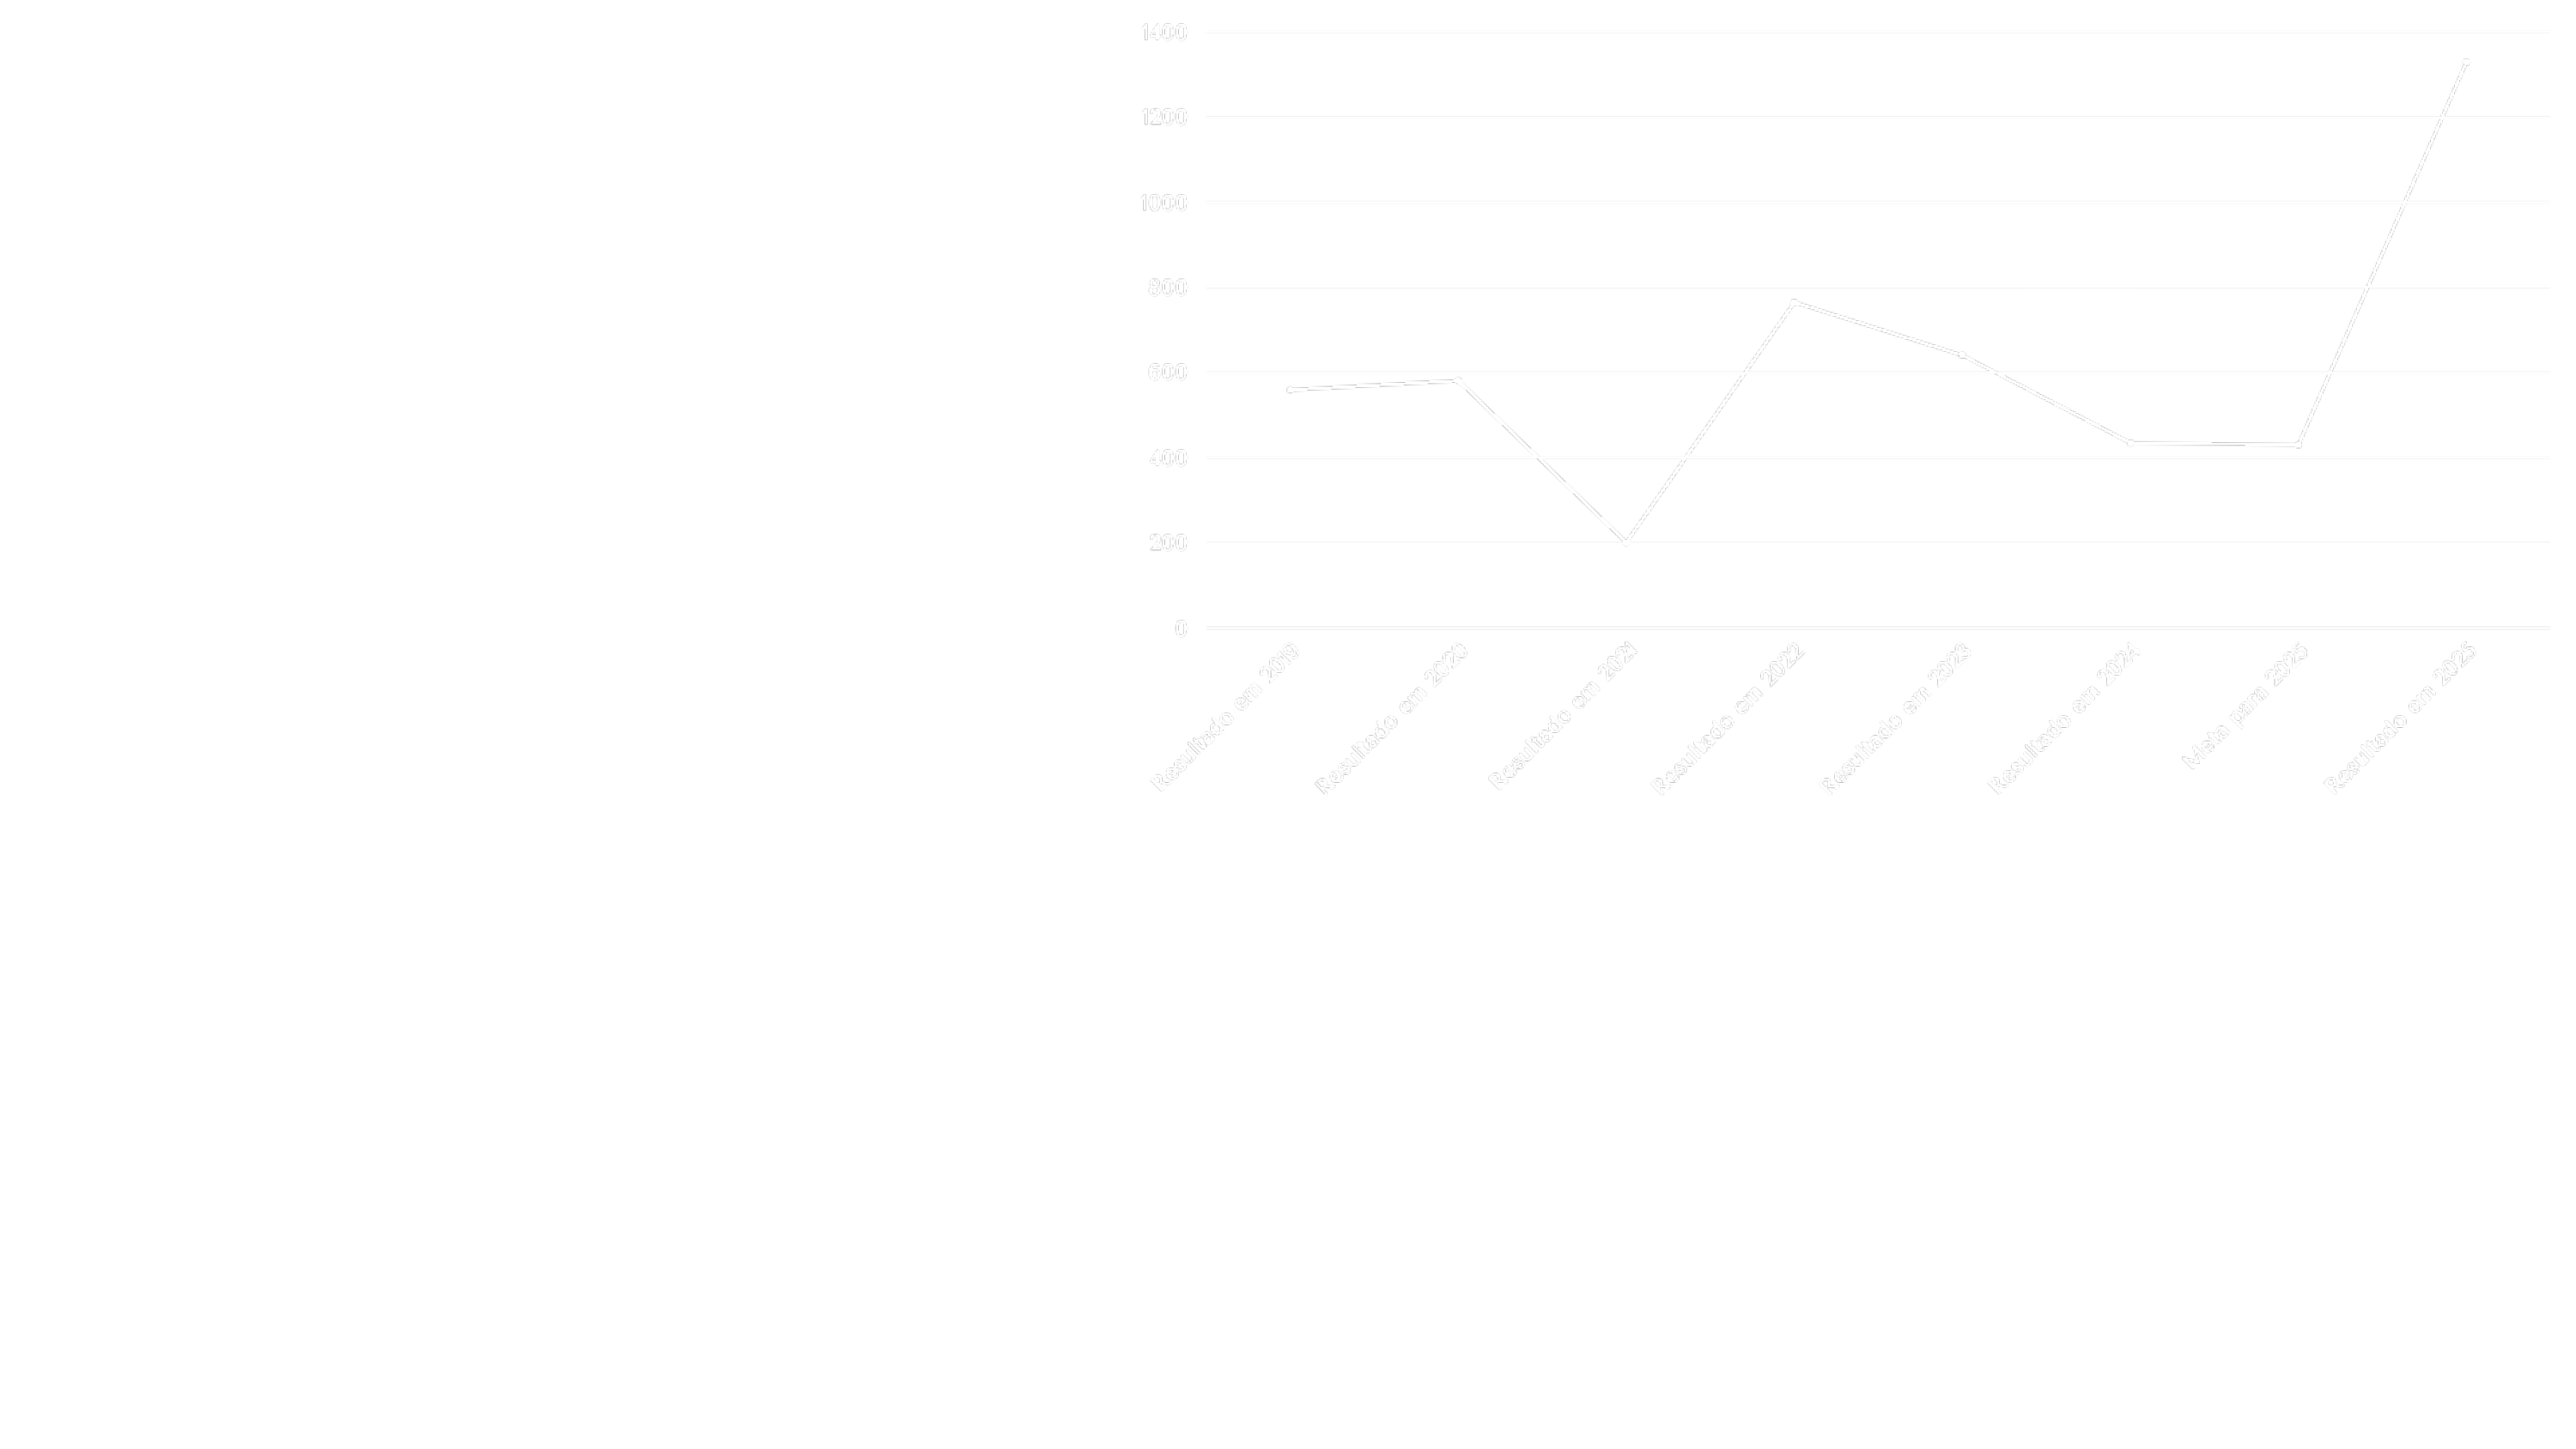

Indicador - Consumo de Gasolina por Veículo – CRAG
Unidade de medida: l (Litros) / número de veículos.
Definição da Meta Reduzir em 1% o consumo de combustível, comparado ao ano anterior.
Resultado 2019 - 559,49
Resultado 2020 - 581,71
Resultado 2021 - 201,22
Resultado 2022 - 765,14
Resultado 2023 - 641,24
Resultado em 2024 - 435,17
Meta para 2025 - 430,82
Resultado em 2025 - 1.329